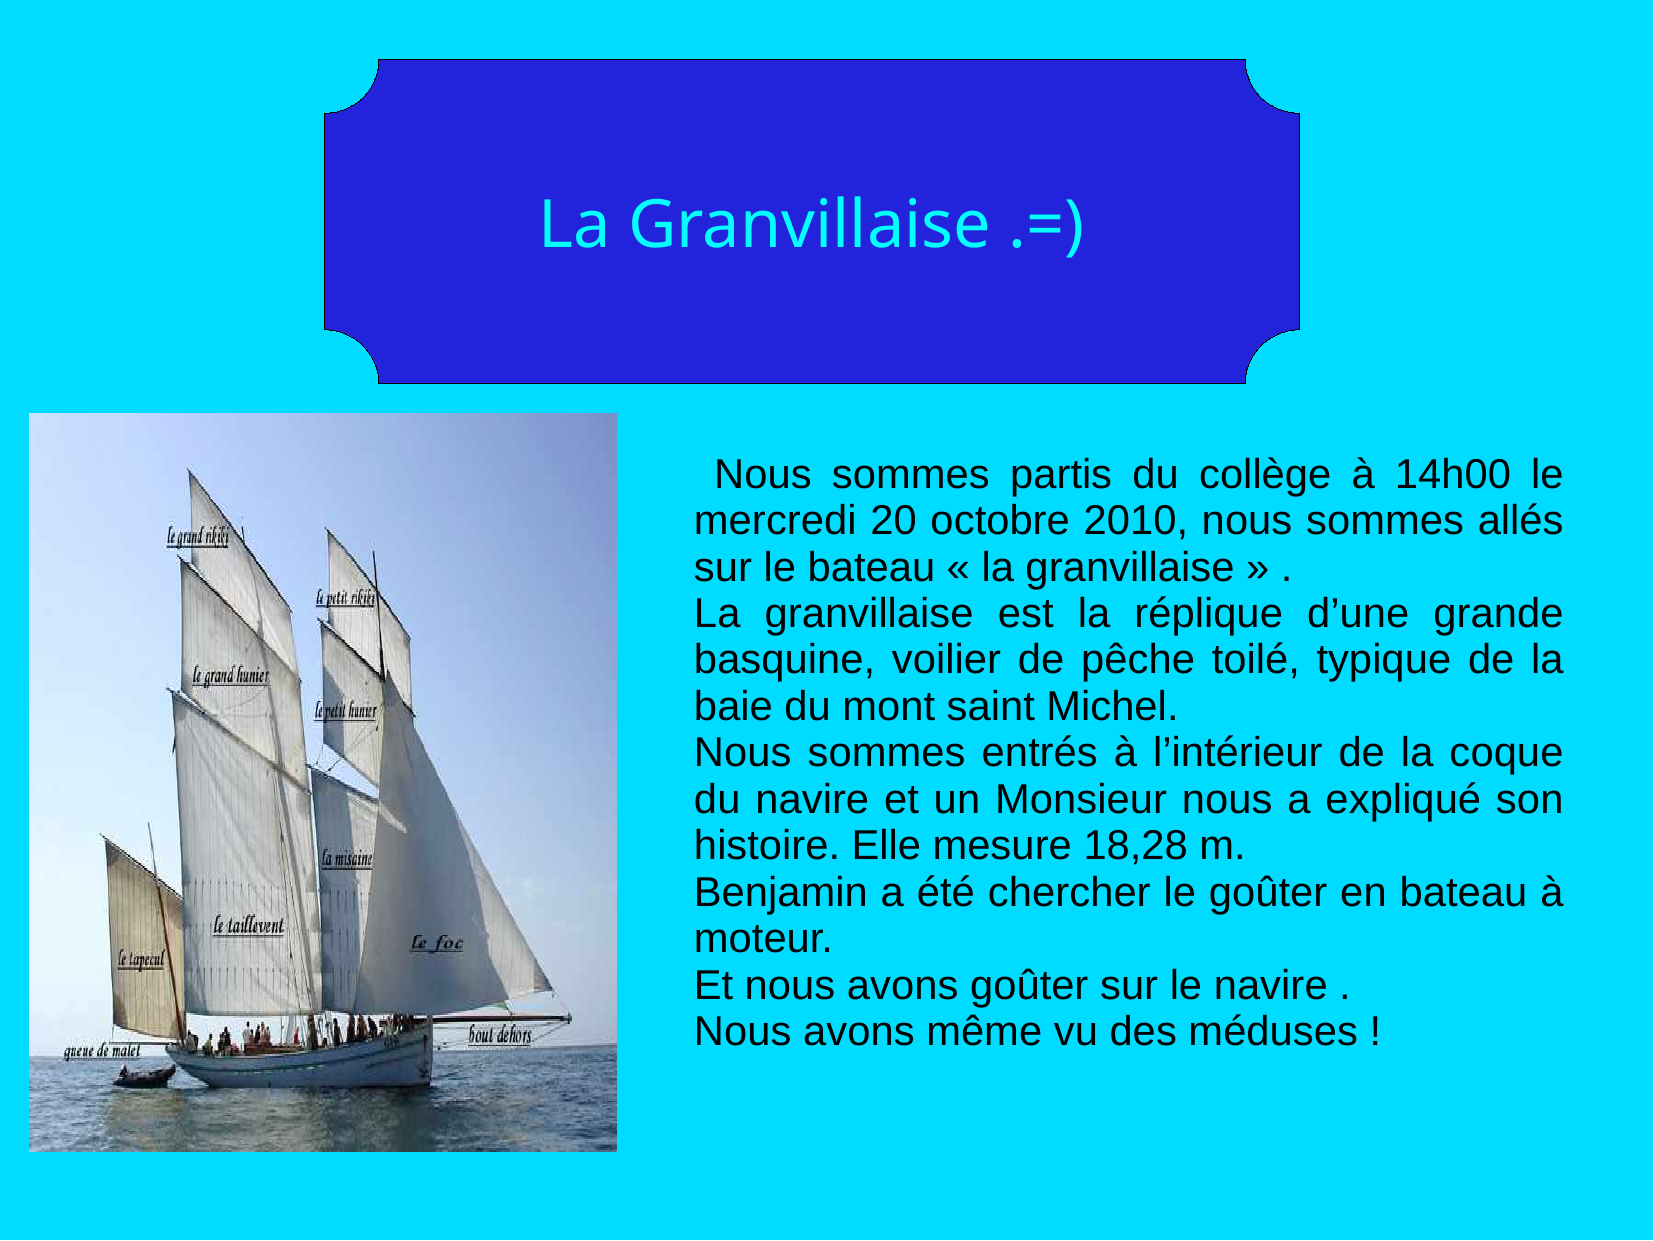

La Granvillaise .=)
 Nous sommes partis du collège à 14h00 le mercredi 20 octobre 2010, nous sommes allés sur le bateau « la granvillaise » .
La granvillaise est la réplique d’une grande basquine, voilier de pêche toilé, typique de la baie du mont saint Michel.
Nous sommes entrés à l’intérieur de la coque du navire et un Monsieur nous a expliqué son histoire. Elle mesure 18,28 m.
Benjamin a été chercher le goûter en bateau à moteur.
Et nous avons goûter sur le navire .
Nous avons même vu des méduses !